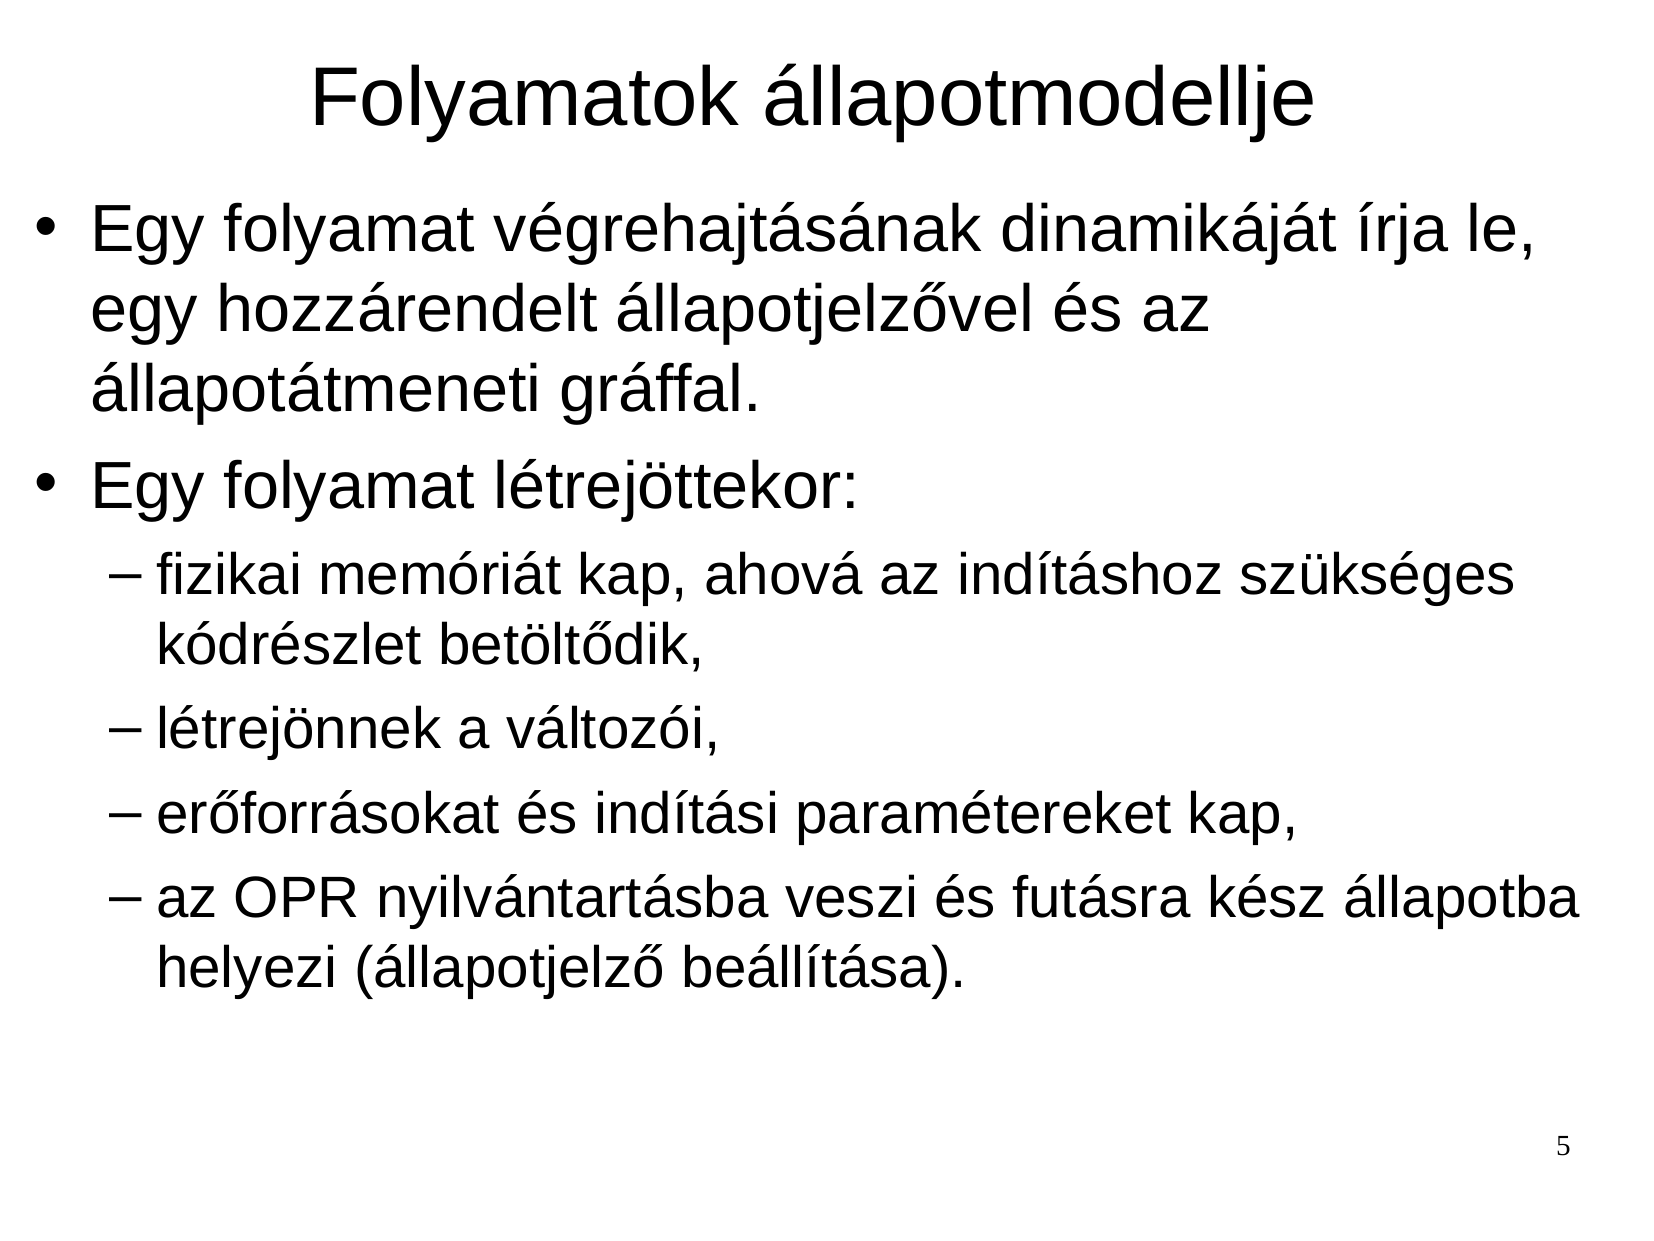

# Folyamatok állapotmodellje
Egy folyamat végrehajtásának dinamikáját írja le, egy hozzárendelt állapotjelzővel és az állapotátmeneti gráffal.
Egy folyamat létrejöttekor:
fizikai memóriát kap, ahová az indításhoz szükséges kódrészlet betöltődik,
létrejönnek a változói,
erőforrásokat és indítási paramétereket kap,
az OPR nyilvántartásba veszi és futásra kész állapotba helyezi (állapotjelző beállítása).
5